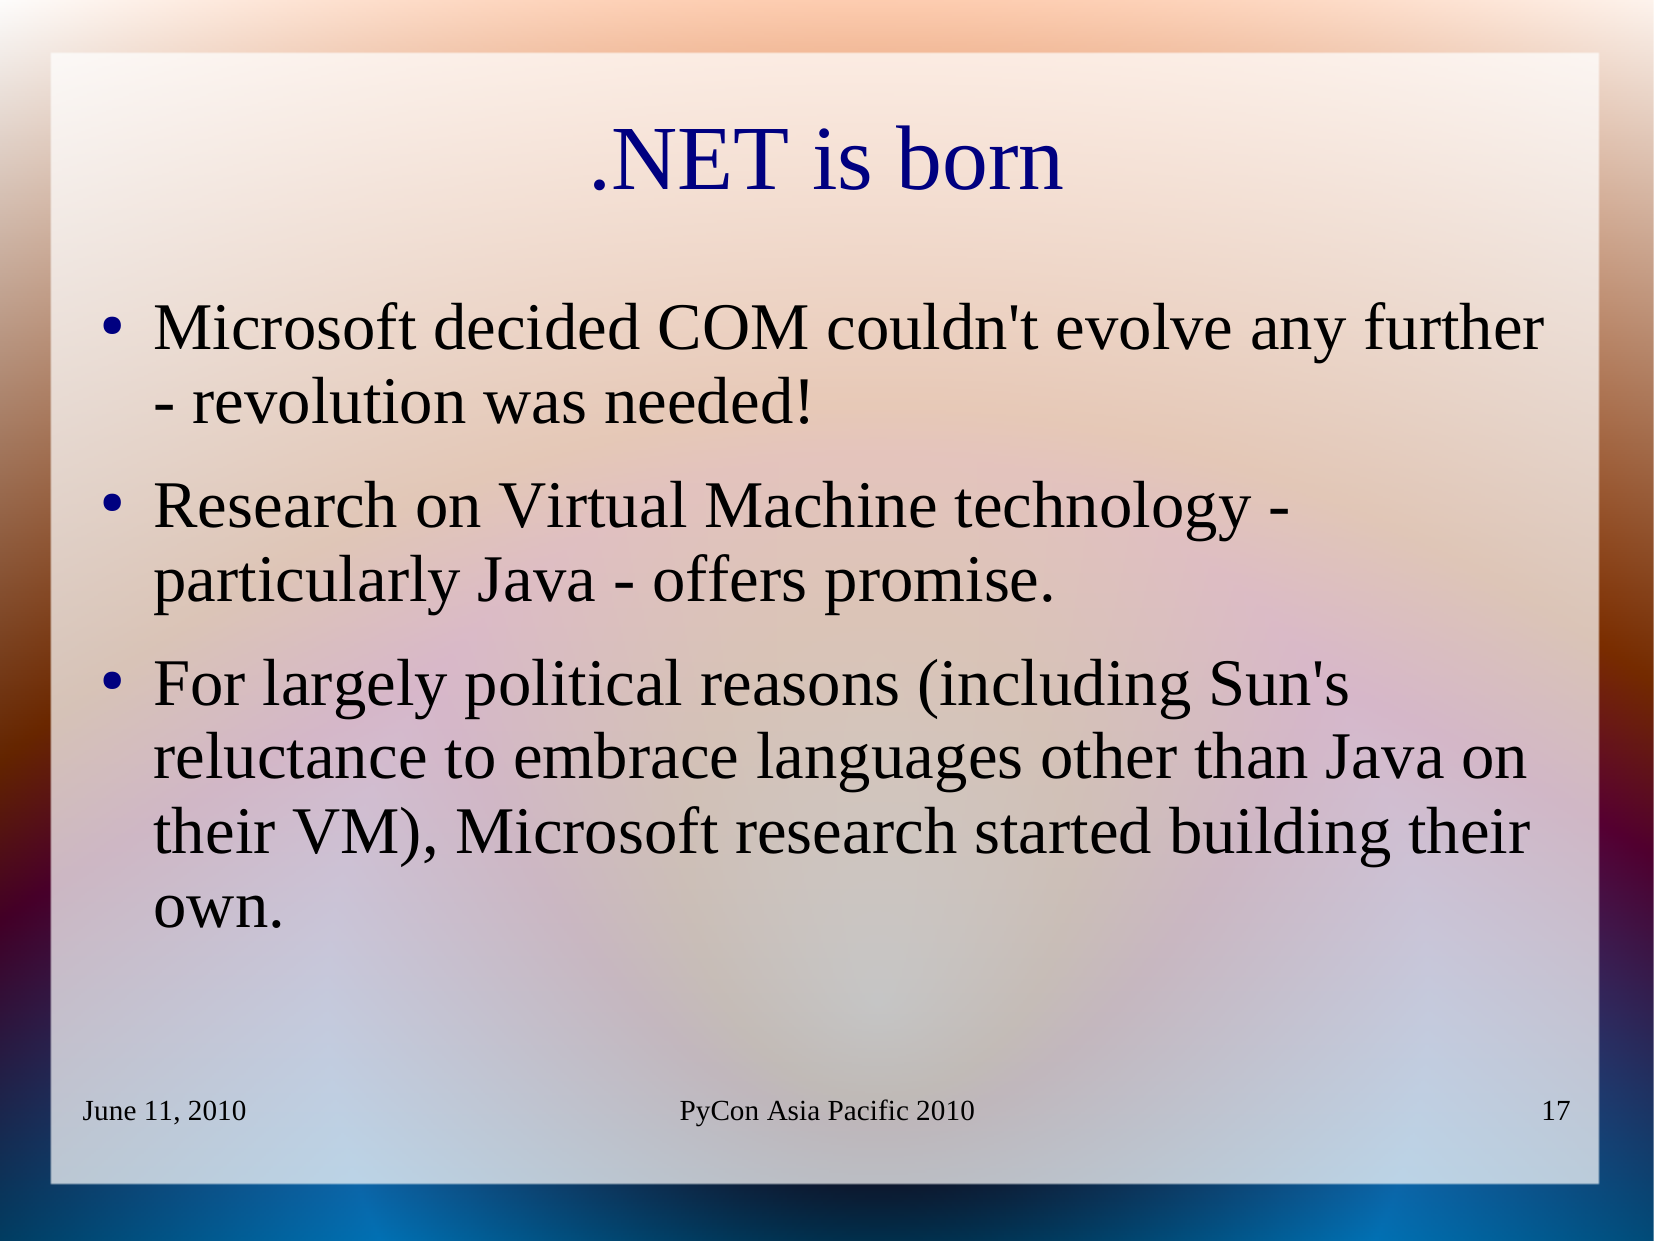

# .NET is born
Microsoft decided COM couldn't evolve any further - revolution was needed!
Research on Virtual Machine technology - particularly Java - offers promise.
For largely political reasons (including Sun's reluctance to embrace languages other than Java on their VM), Microsoft research started building their own.
June 11, 2010
PyCon Asia Pacific 2010
17